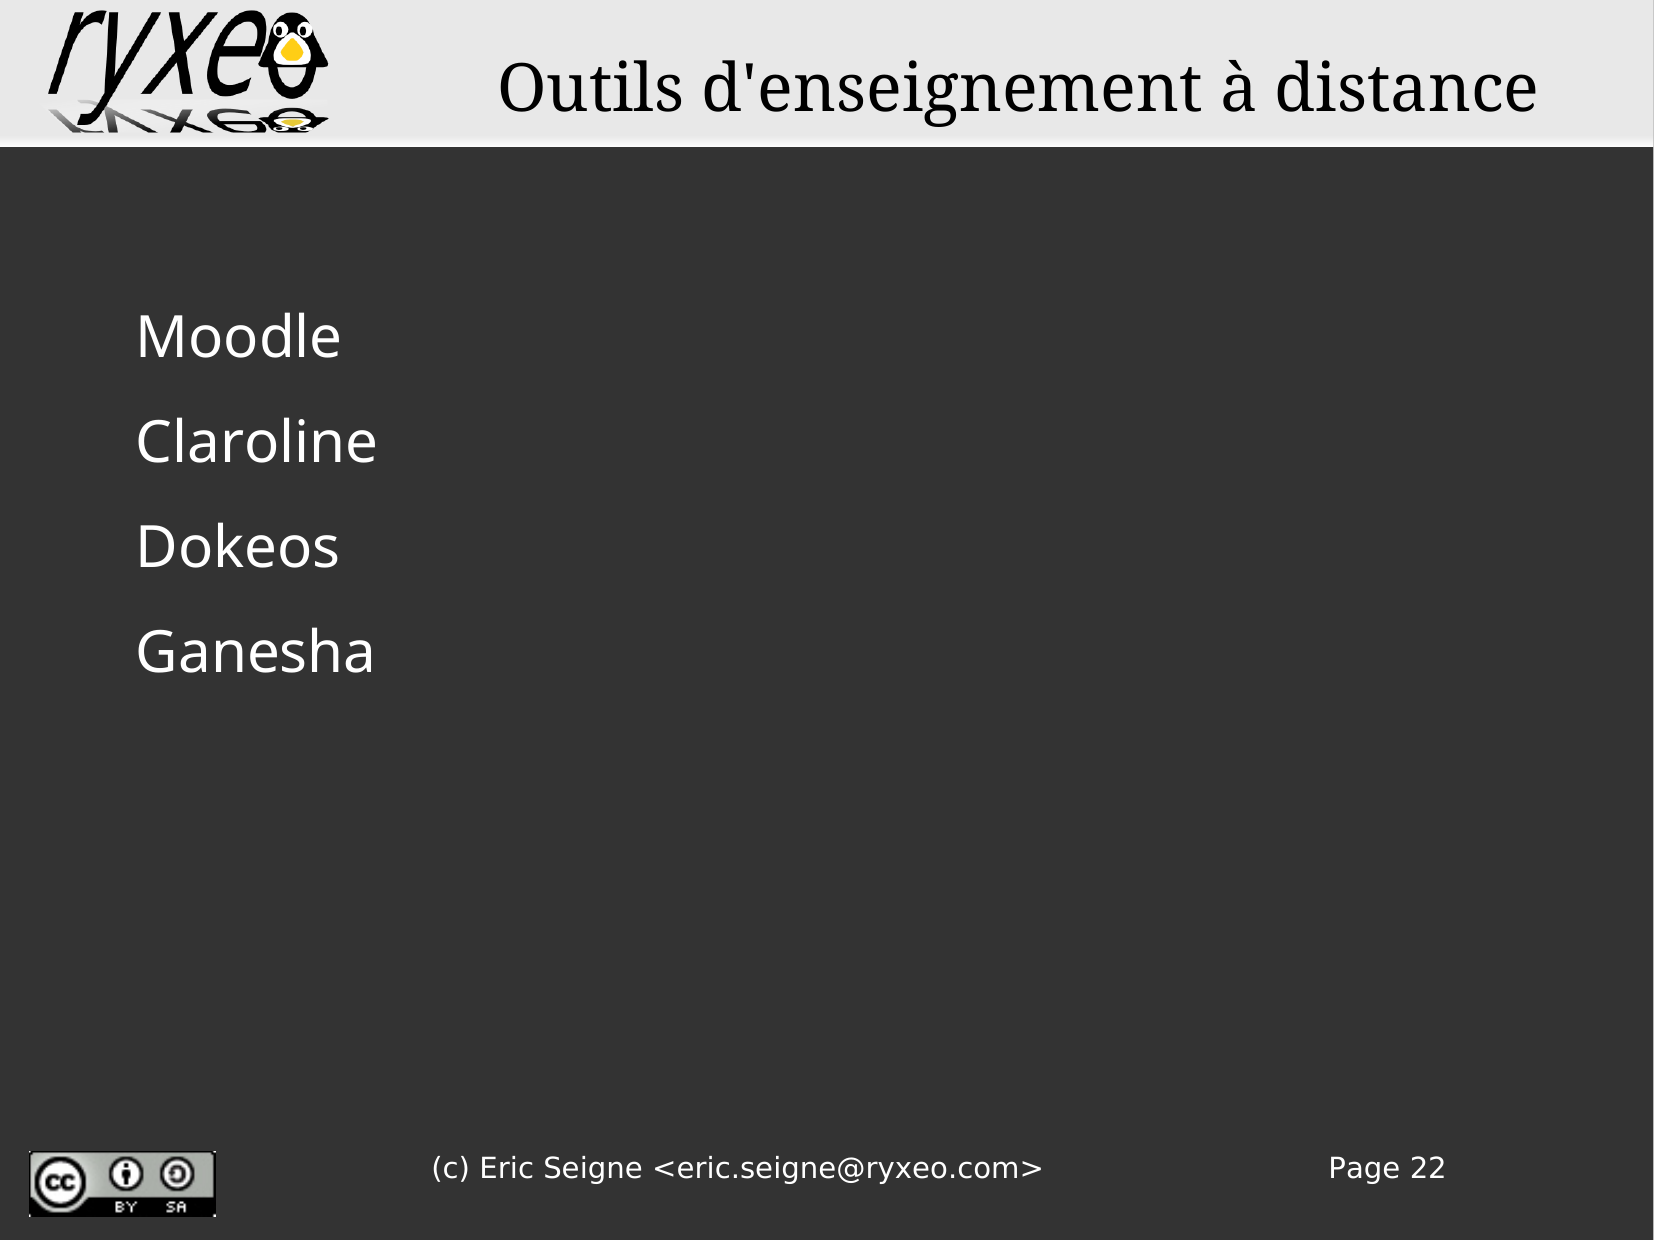

# Outils d'enseignement à distance
Moodle
Claroline
Dokeos
Ganesha
Toto le héro
22